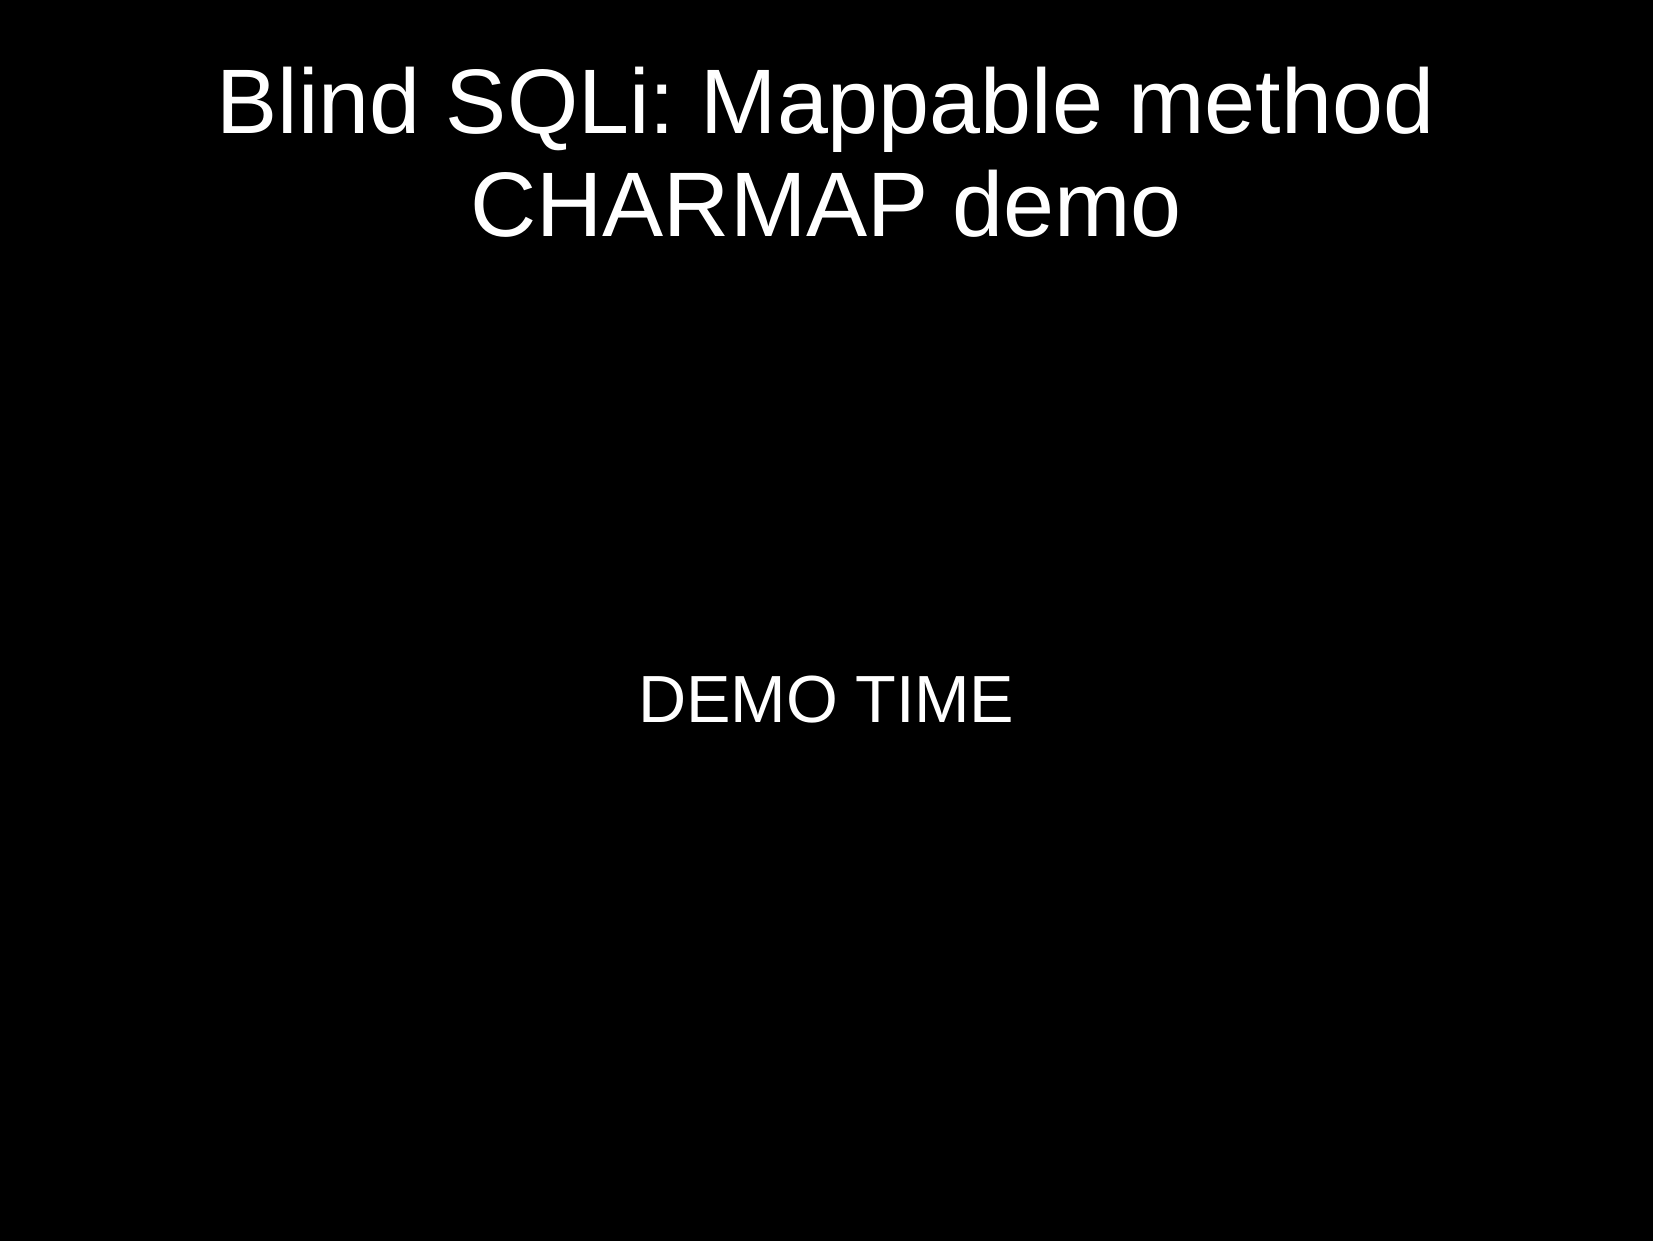

# Blind SQLi: Mappable method CHARMAP demo
DEMO TIME